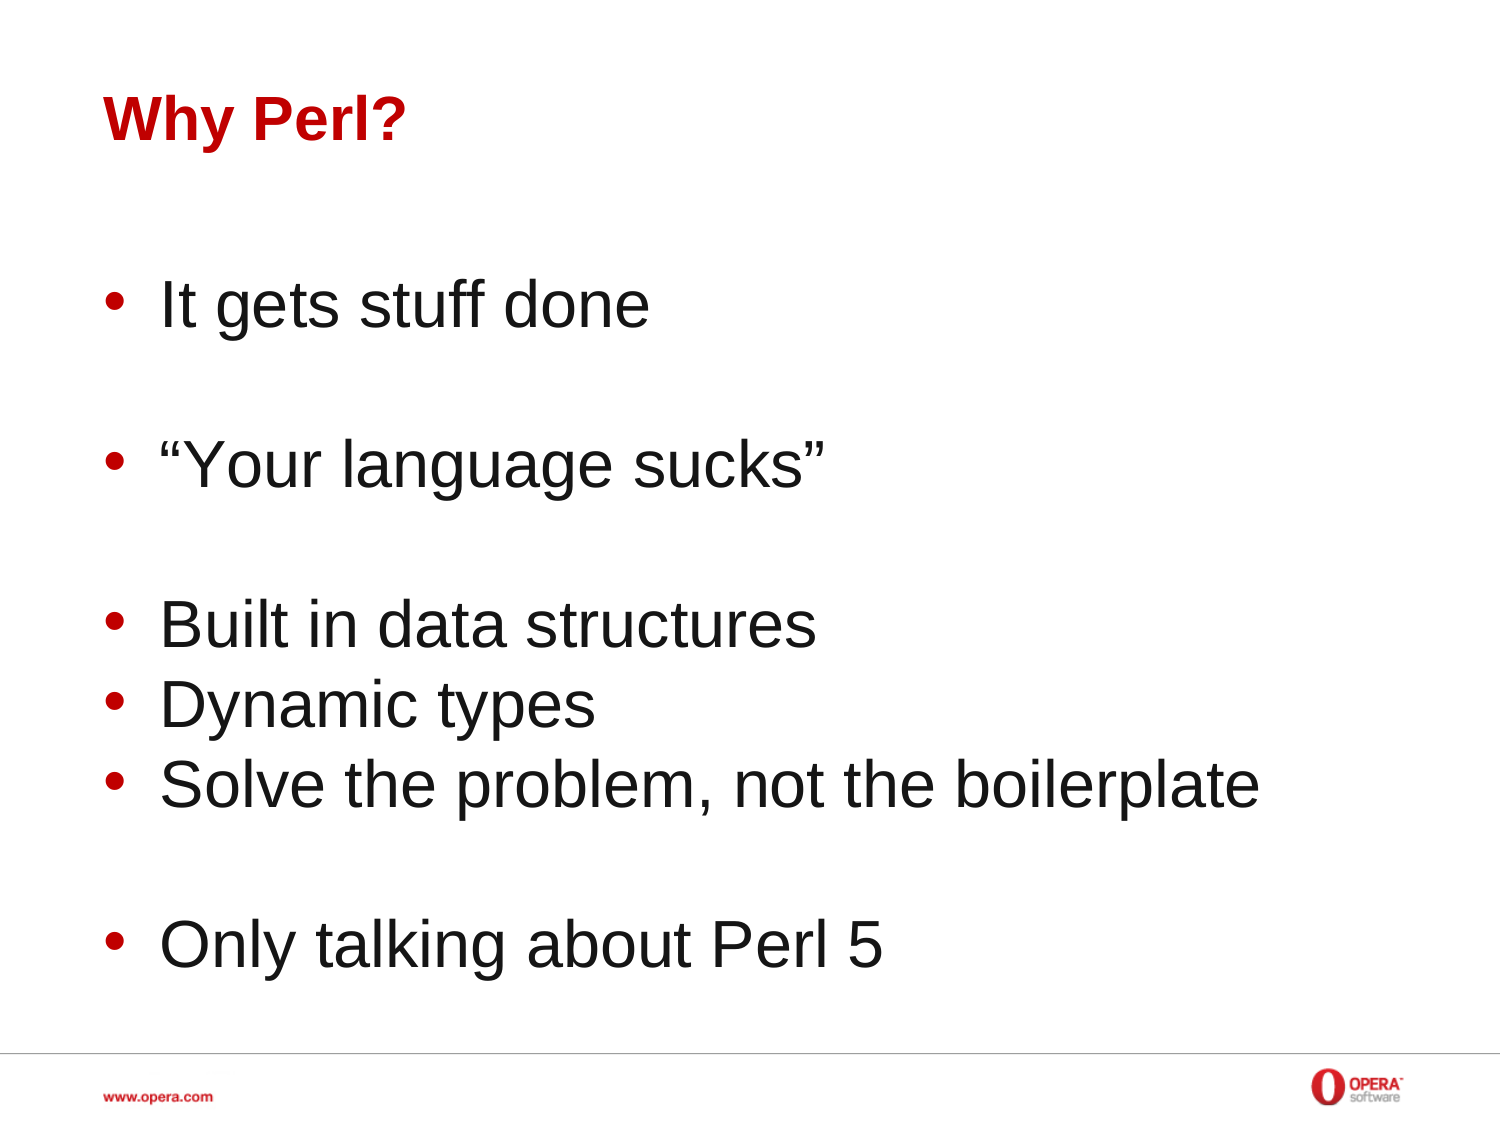

# Why Perl?
It gets stuff done
“Your language sucks”
Built in data structures
Dynamic types
Solve the problem, not the boilerplate
Only talking about Perl 5